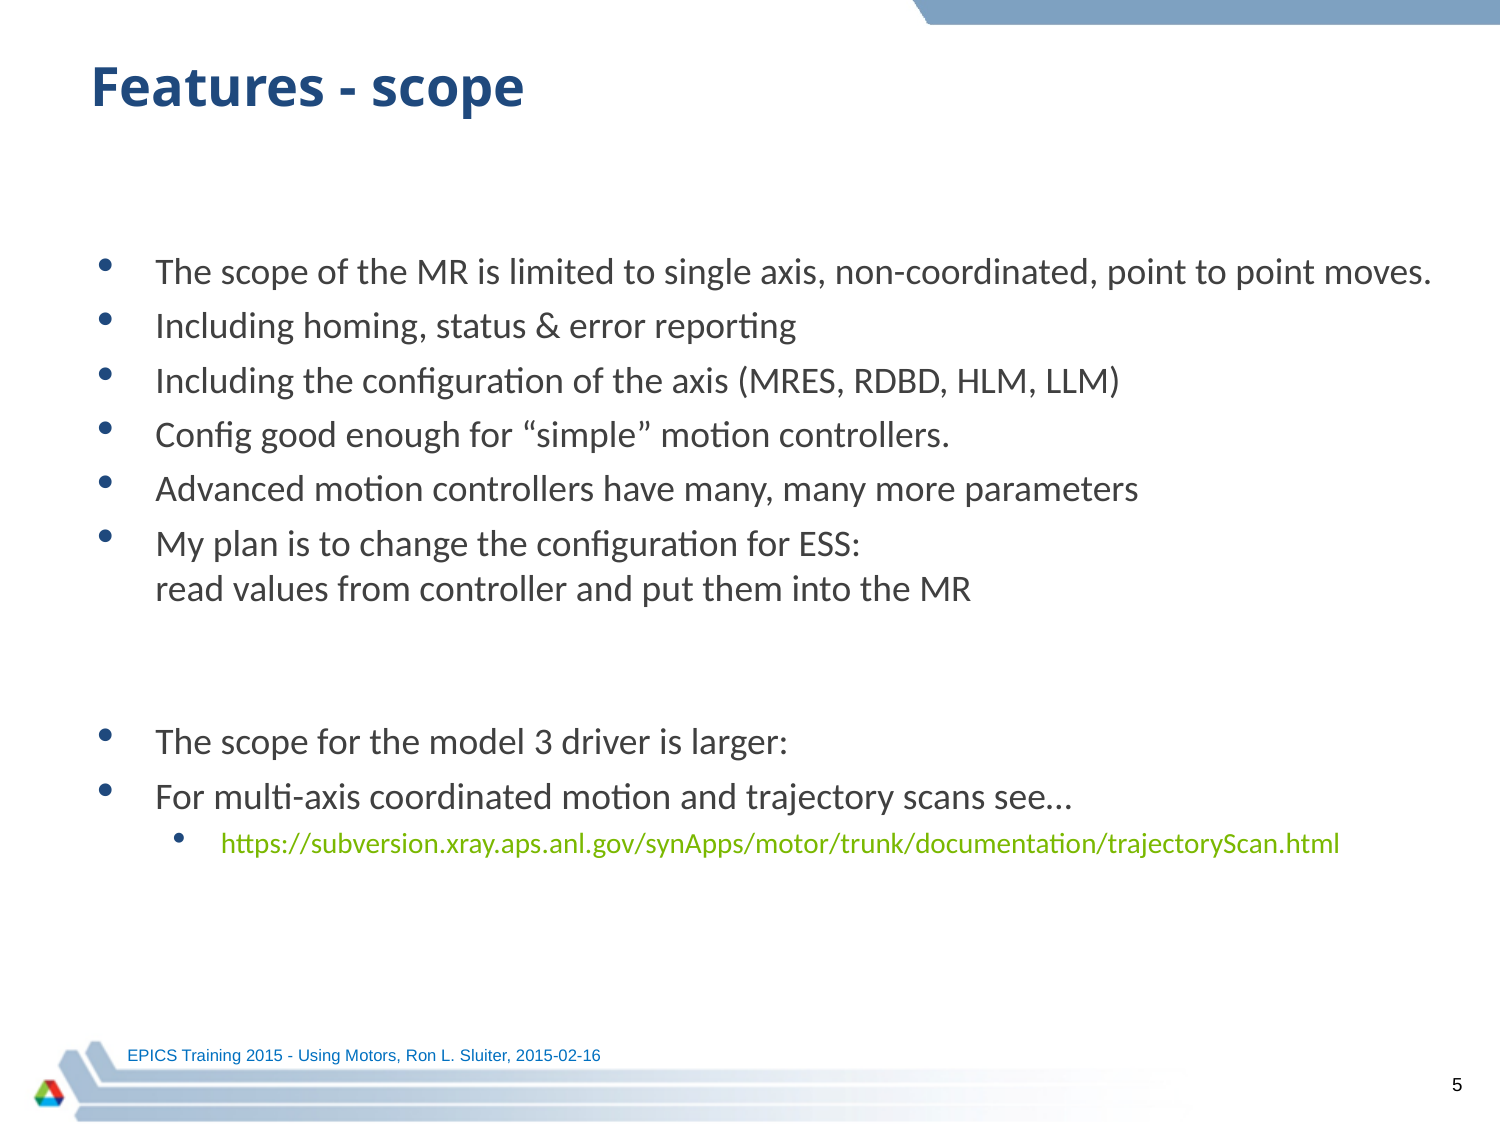

# Features - scope
The scope of the MR is limited to single axis, non-coordinated, point to point moves.
Including homing, status & error reporting
Including the configuration of the axis (MRES, RDBD, HLM, LLM)
Config good enough for “simple” motion controllers.
Advanced motion controllers have many, many more parameters
My plan is to change the configuration for ESS:
read values from controller and put them into the MR
The scope for the model 3 driver is larger:
For multi-axis coordinated motion and trajectory scans see…
https://subversion.xray.aps.anl.gov/synApps/motor/trunk/documentation/trajectoryScan.html